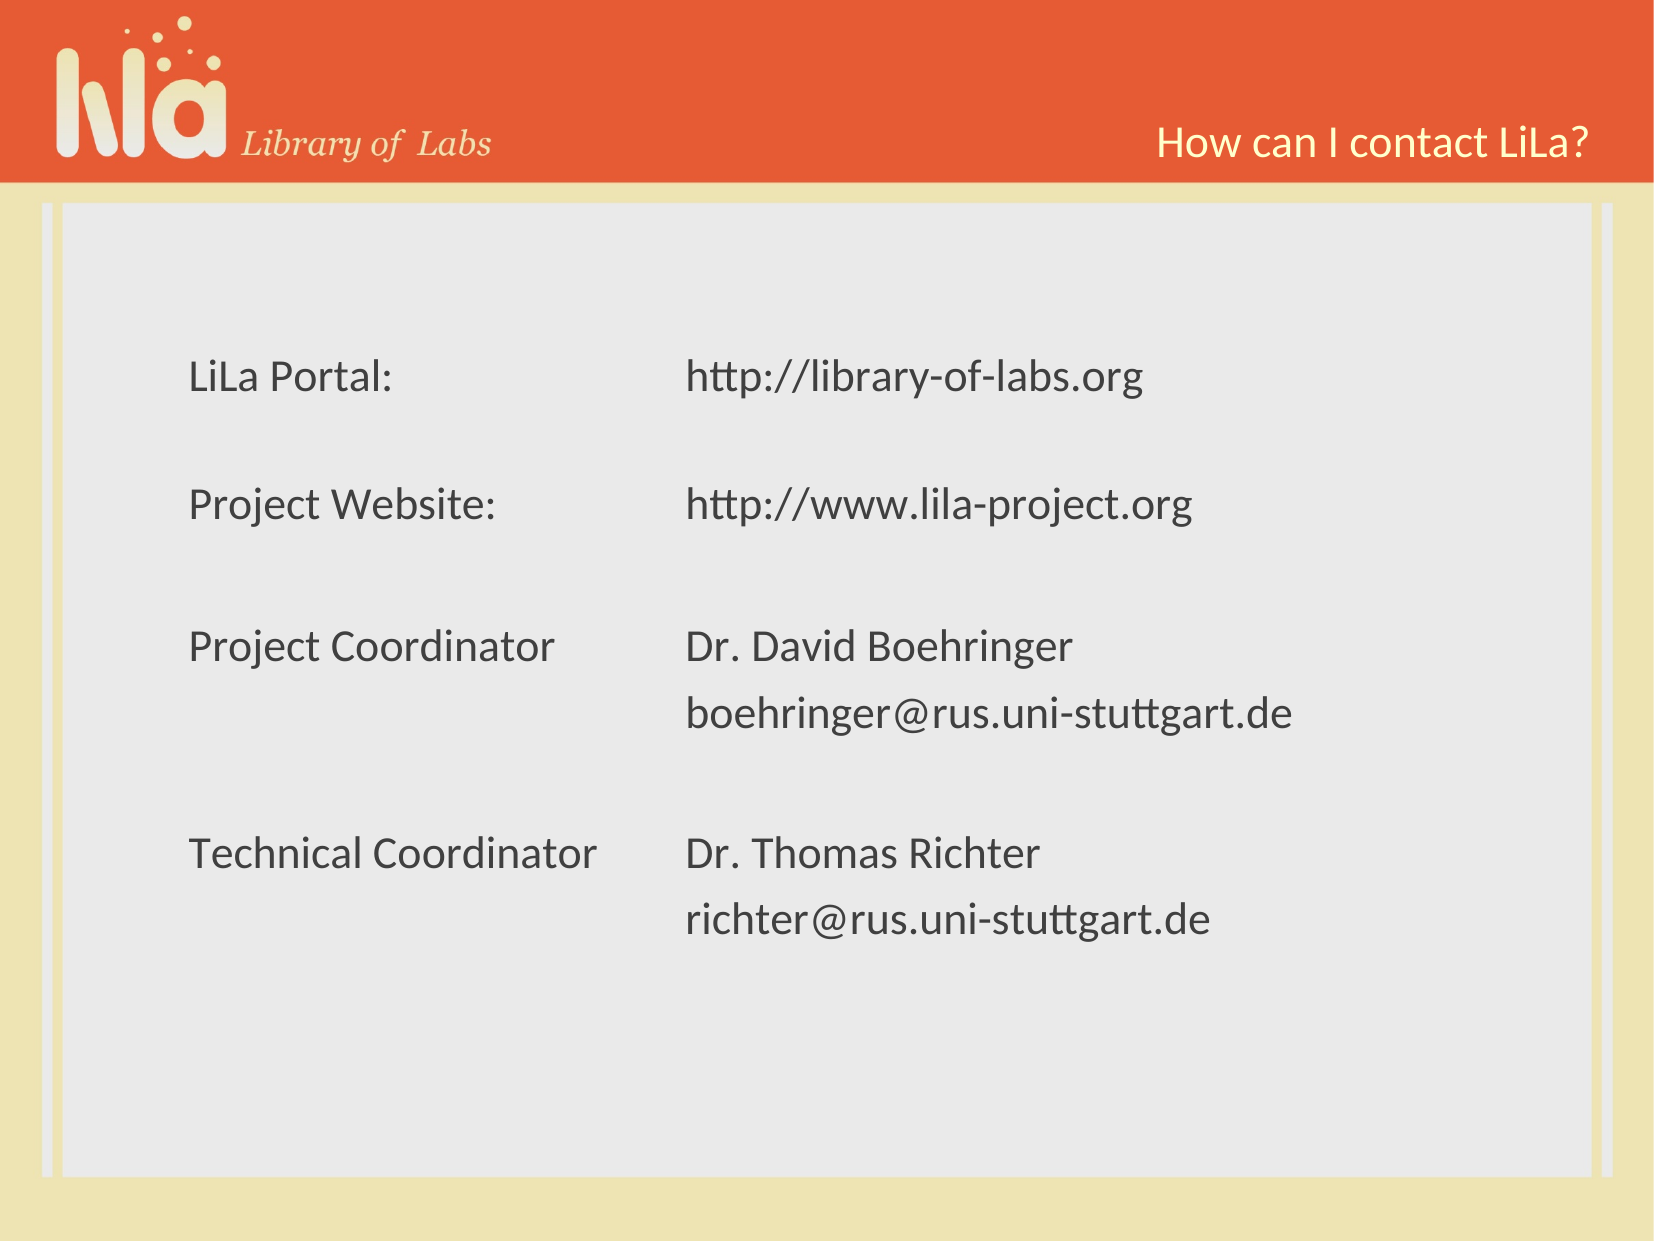

# How can I contact LiLa?
| LiLa Portal: | http://library-of-labs.org |
| --- | --- |
| Project Website: | http://www.lila-project.org |
| Project Coordinator | Dr. David Boehringer boehringer@rus.uni-stuttgart.de |
| Technical Coordinator | Dr. Thomas Richter richter@rus.uni-stuttgart.de |